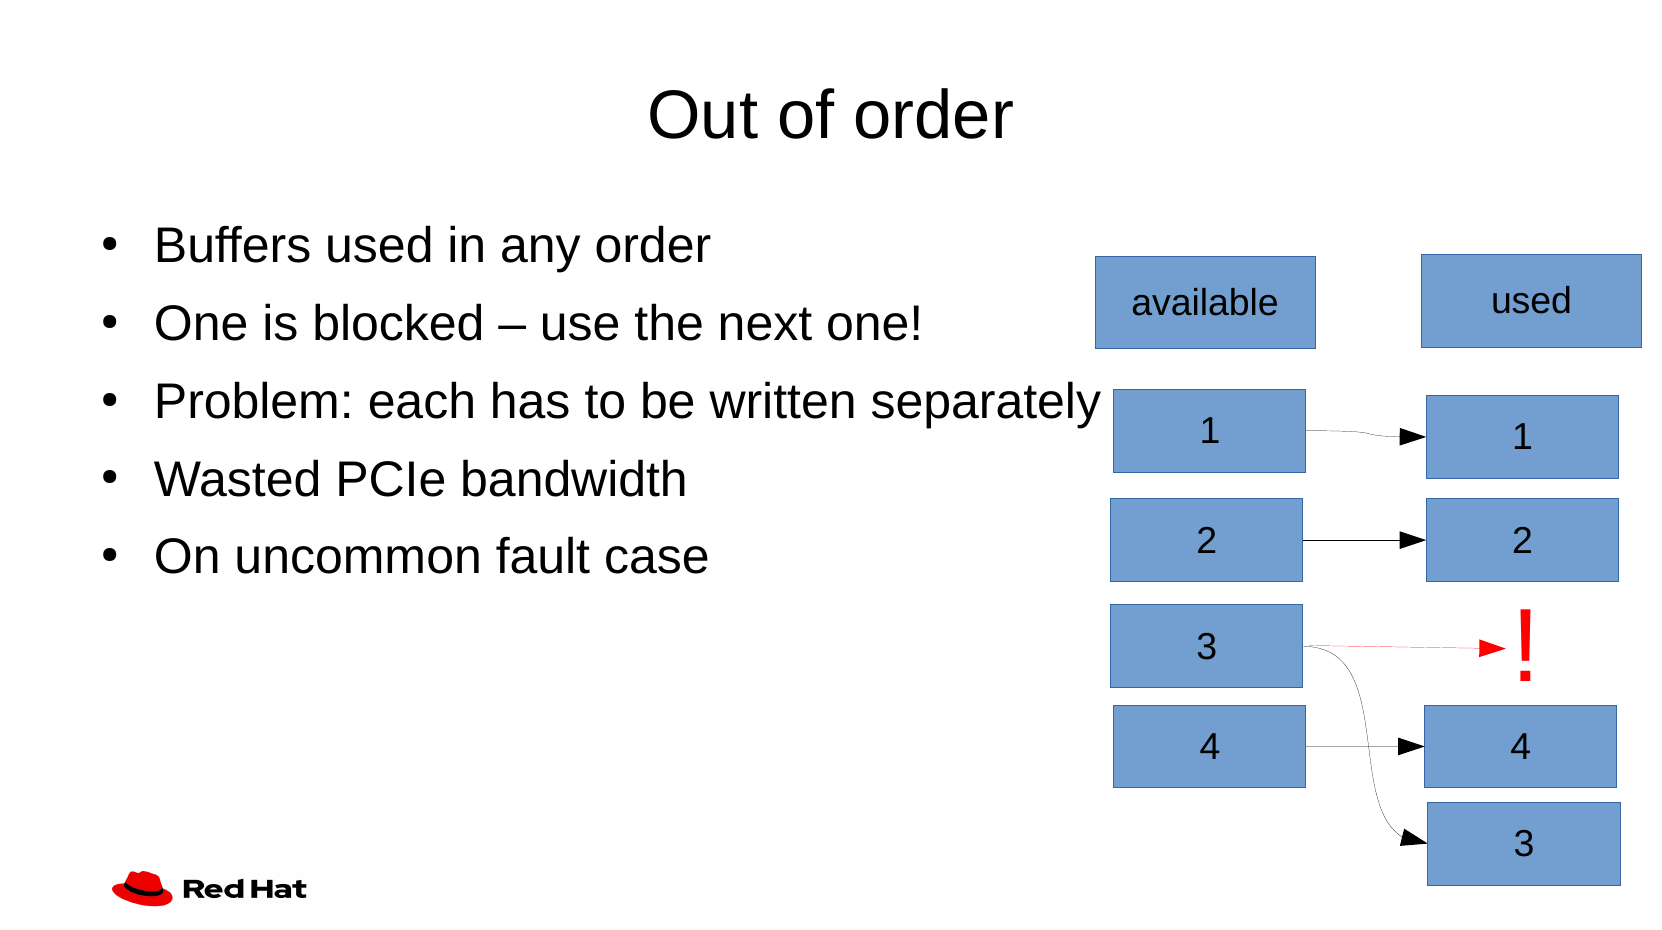

# Out of order
Buffers used in any order
One is blocked – use the next one!
Problem: each has to be written separately
Wasted PCIe bandwidth
On uncommon fault case
used
available
1
1
2
2
!
3
4
4
3
20